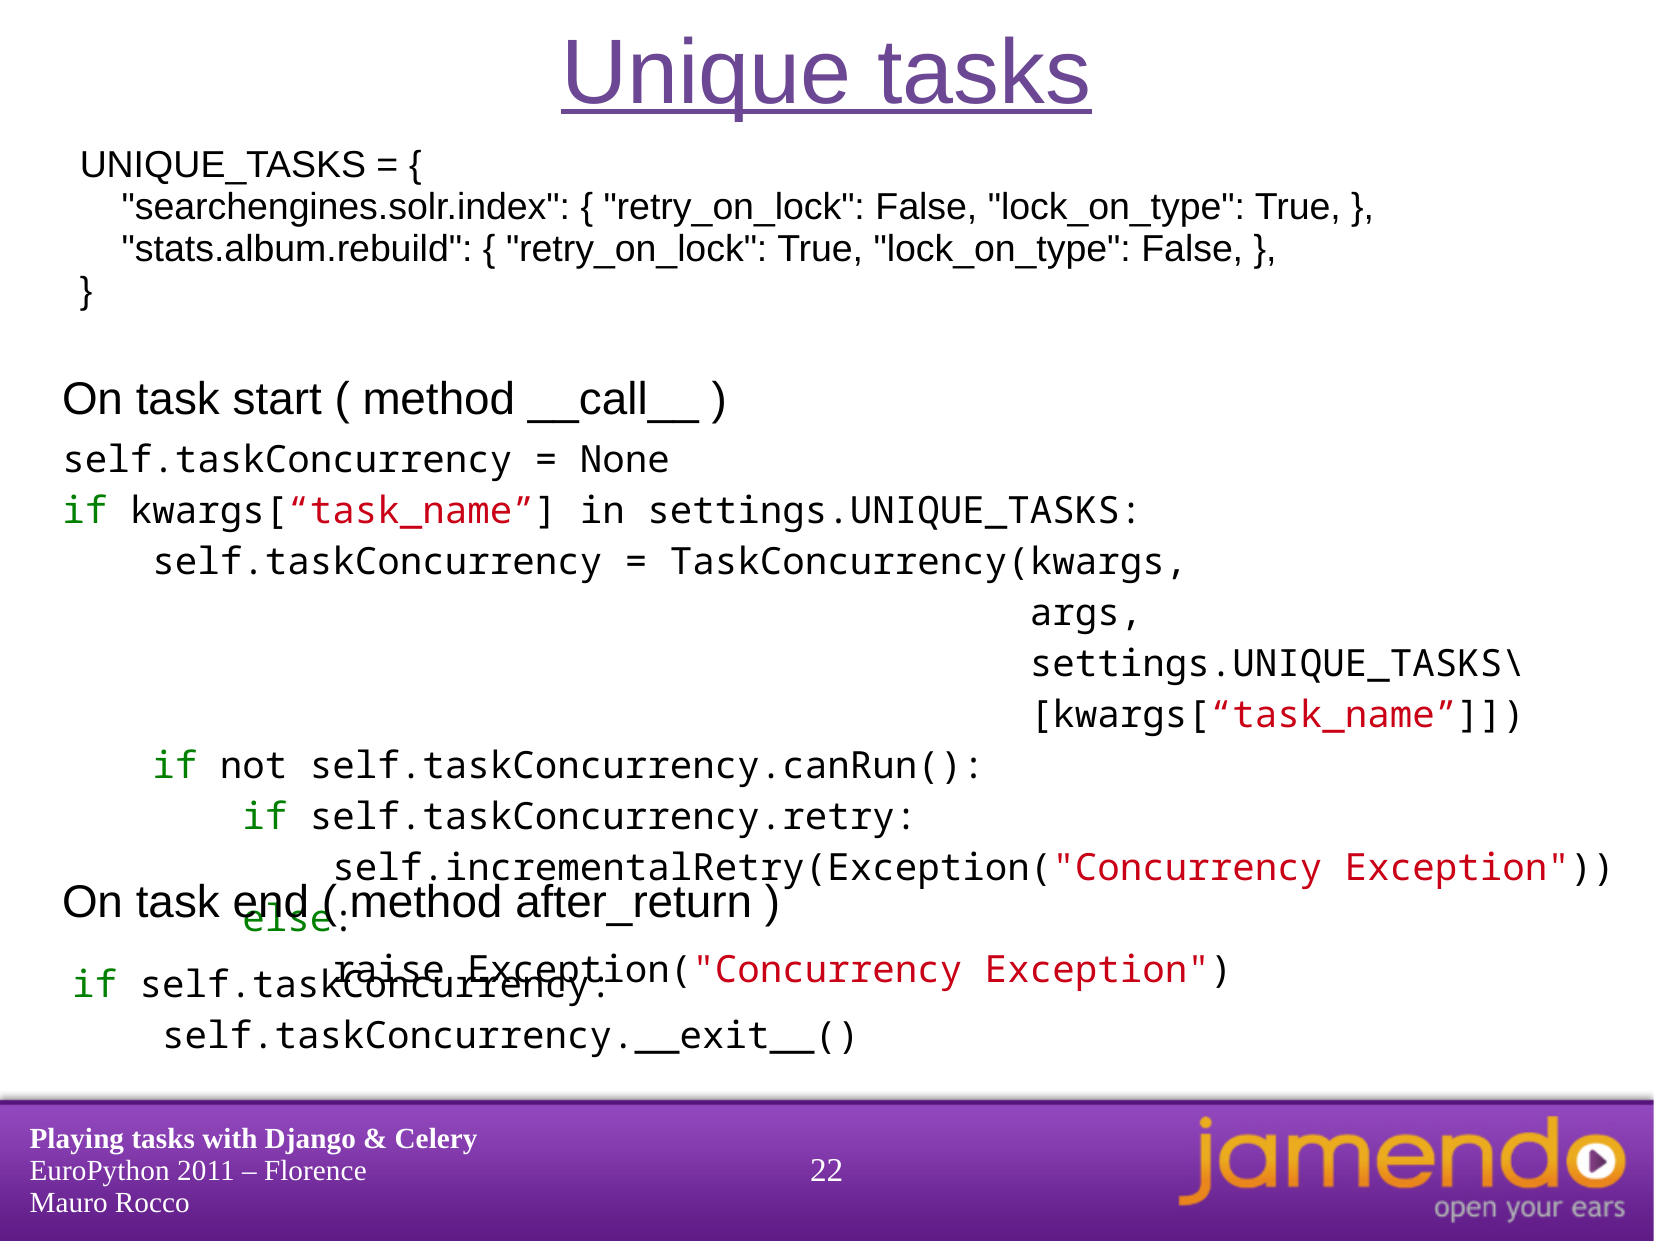

# Unique tasks
UNIQUE_TASKS = {
 "searchengines.solr.index": { "retry_on_lock": False, "lock_on_type": True, },
 "stats.album.rebuild": { "retry_on_lock": True, "lock_on_type": False, },
}
On task start ( method __call__ )
self.taskConcurrency = None
if kwargs[“task_name”] in settings.UNIQUE_TASKS:
 self.taskConcurrency = TaskConcurrency(kwargs,
 args,
 settings.UNIQUE_TASKS\
 [kwargs[“task_name”]])
 if not self.taskConcurrency.canRun():
 if self.taskConcurrency.retry:
 self.incrementalRetry(Exception("Concurrency Exception"))
 else:
 raise Exception("Concurrency Exception")
On task end ( method after_return )
if self.taskConcurrency:
 self.taskConcurrency.__exit__()
22